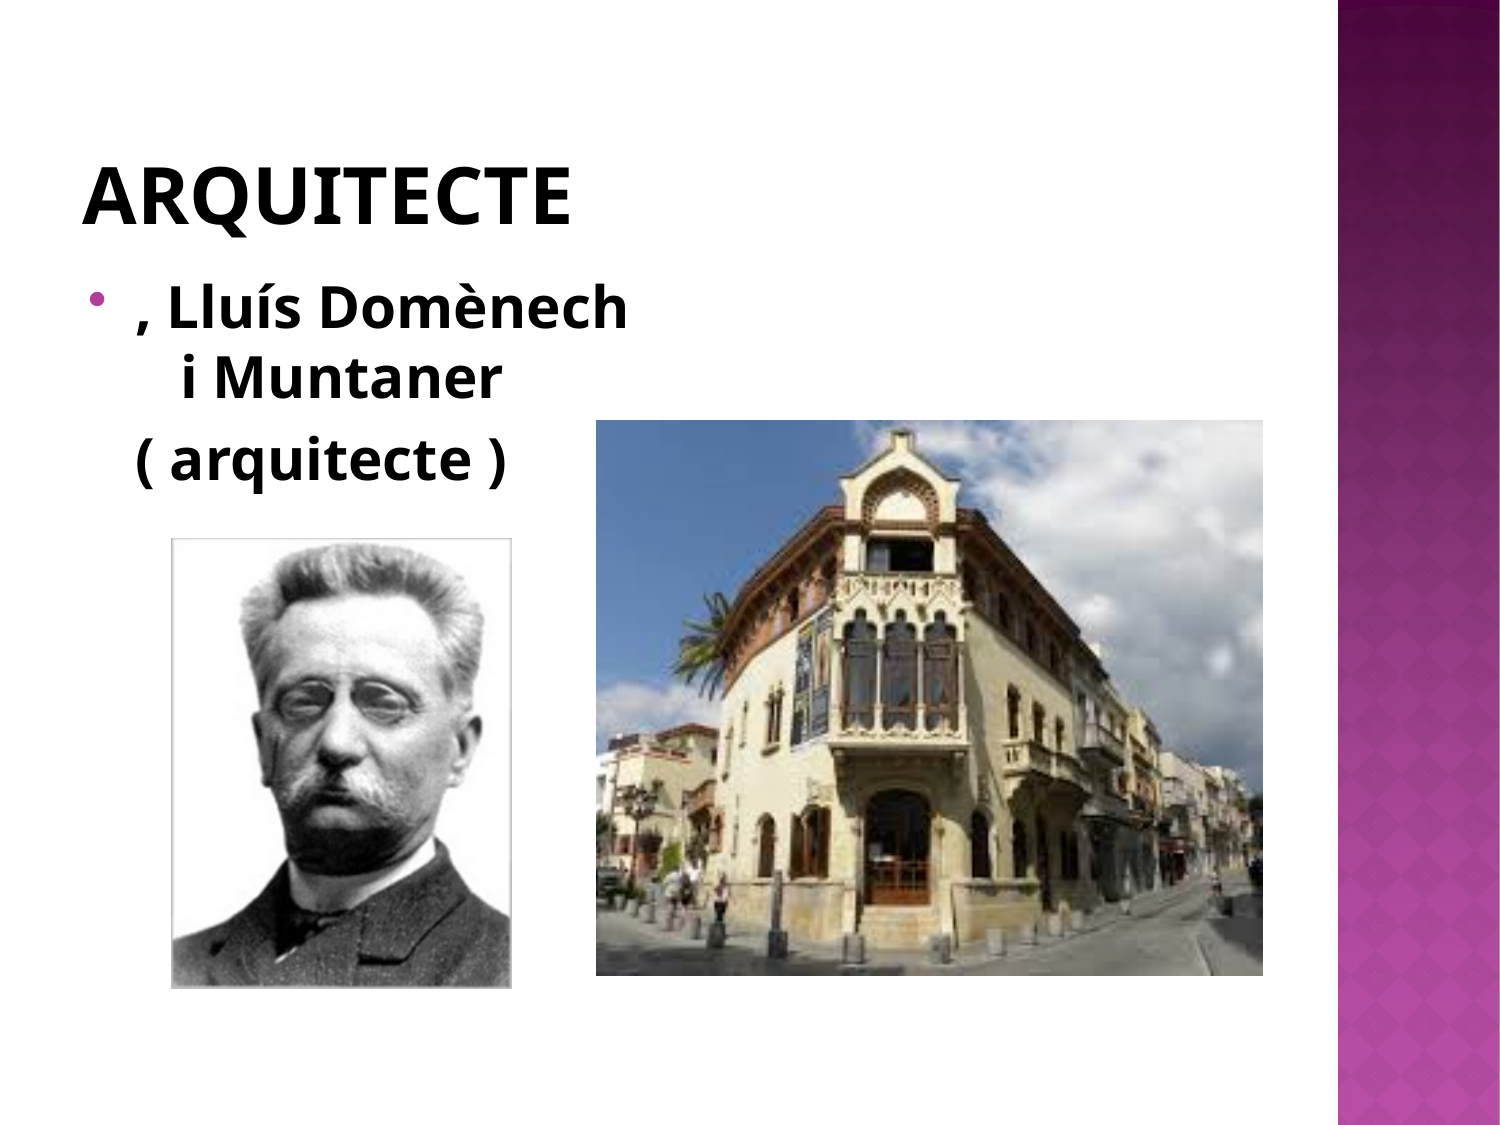

# ARQUITECTE
, Lluís Domènech i Muntaner
( arquitecte )